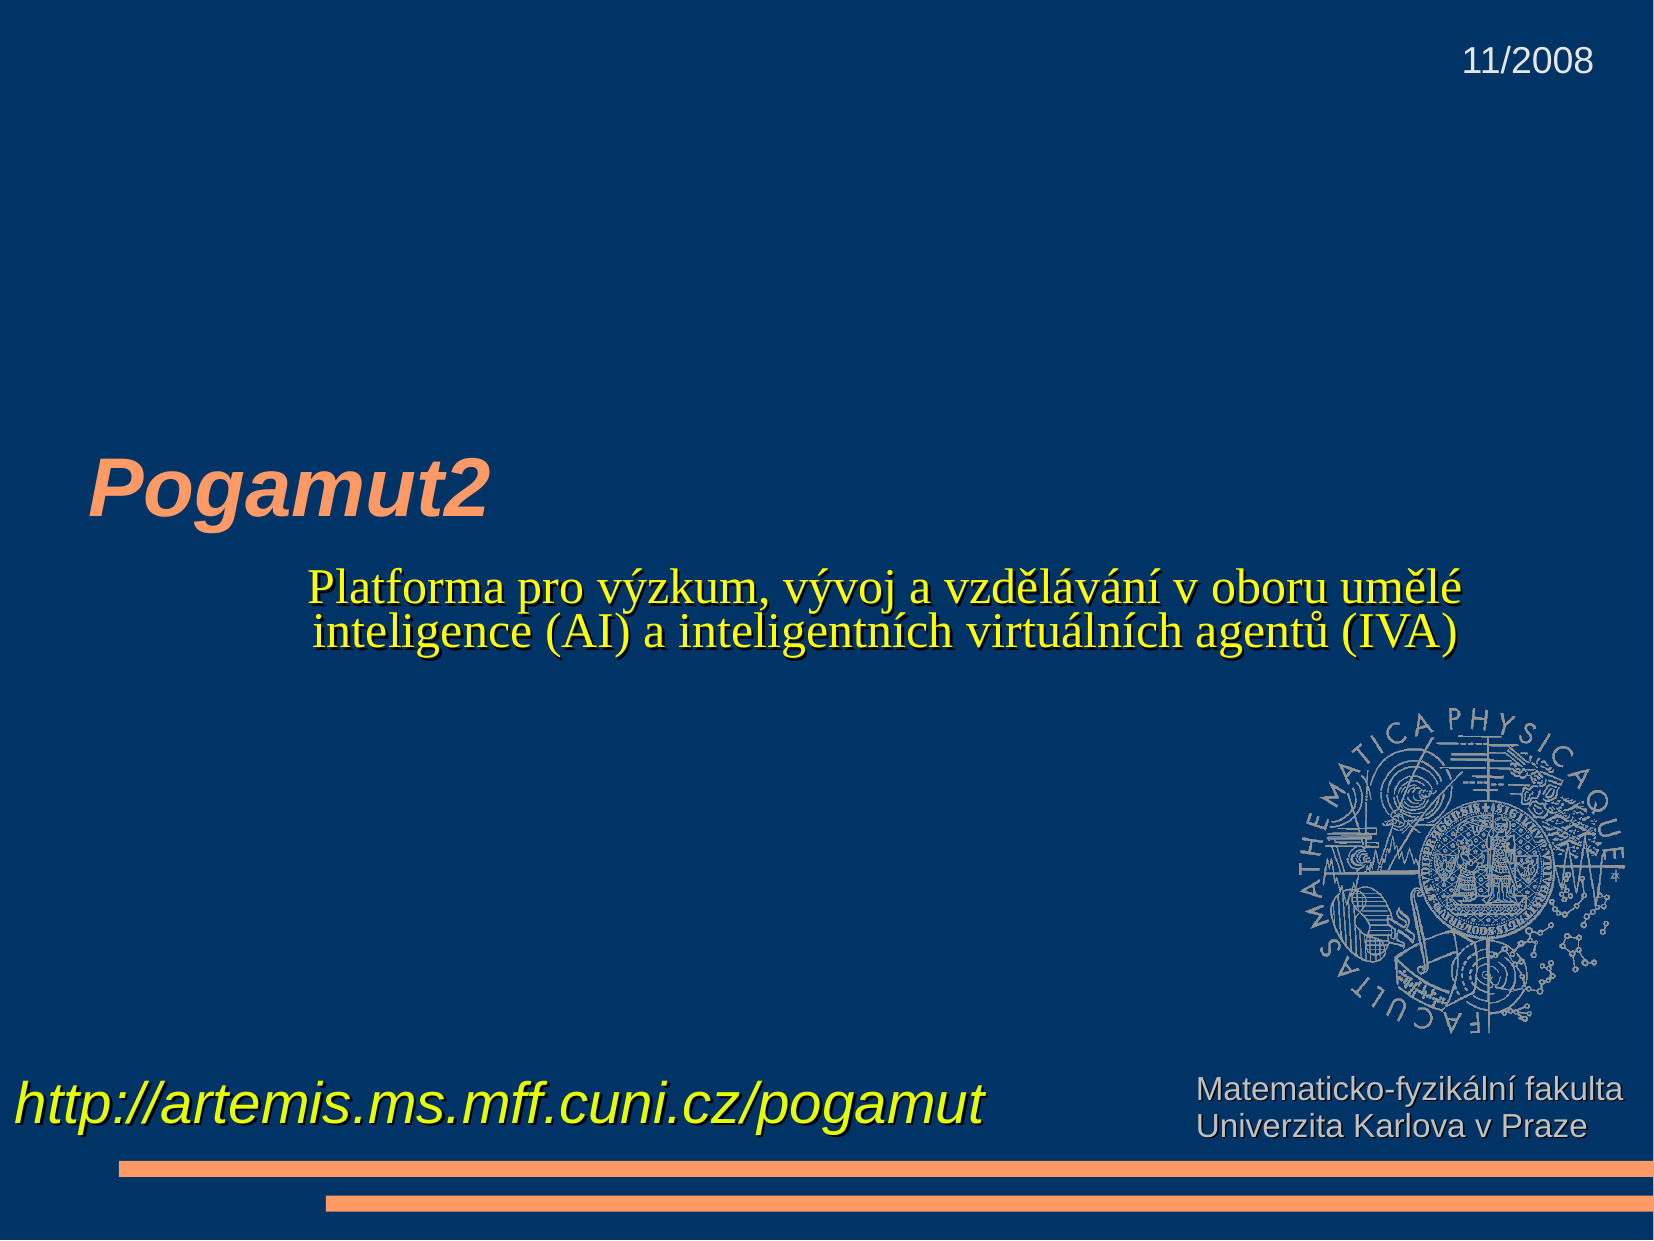

11/2008
# Pogamut2
Platforma pro výzkum, vývoj a vzdělávání v oboru umělé inteligence (AI) a inteligentních virtuálních agentů (IVA)
http://artemis.ms.mff.cuni.cz/pogamut
Matematicko-fyzikální fakulta
Univerzita Karlova v Praze